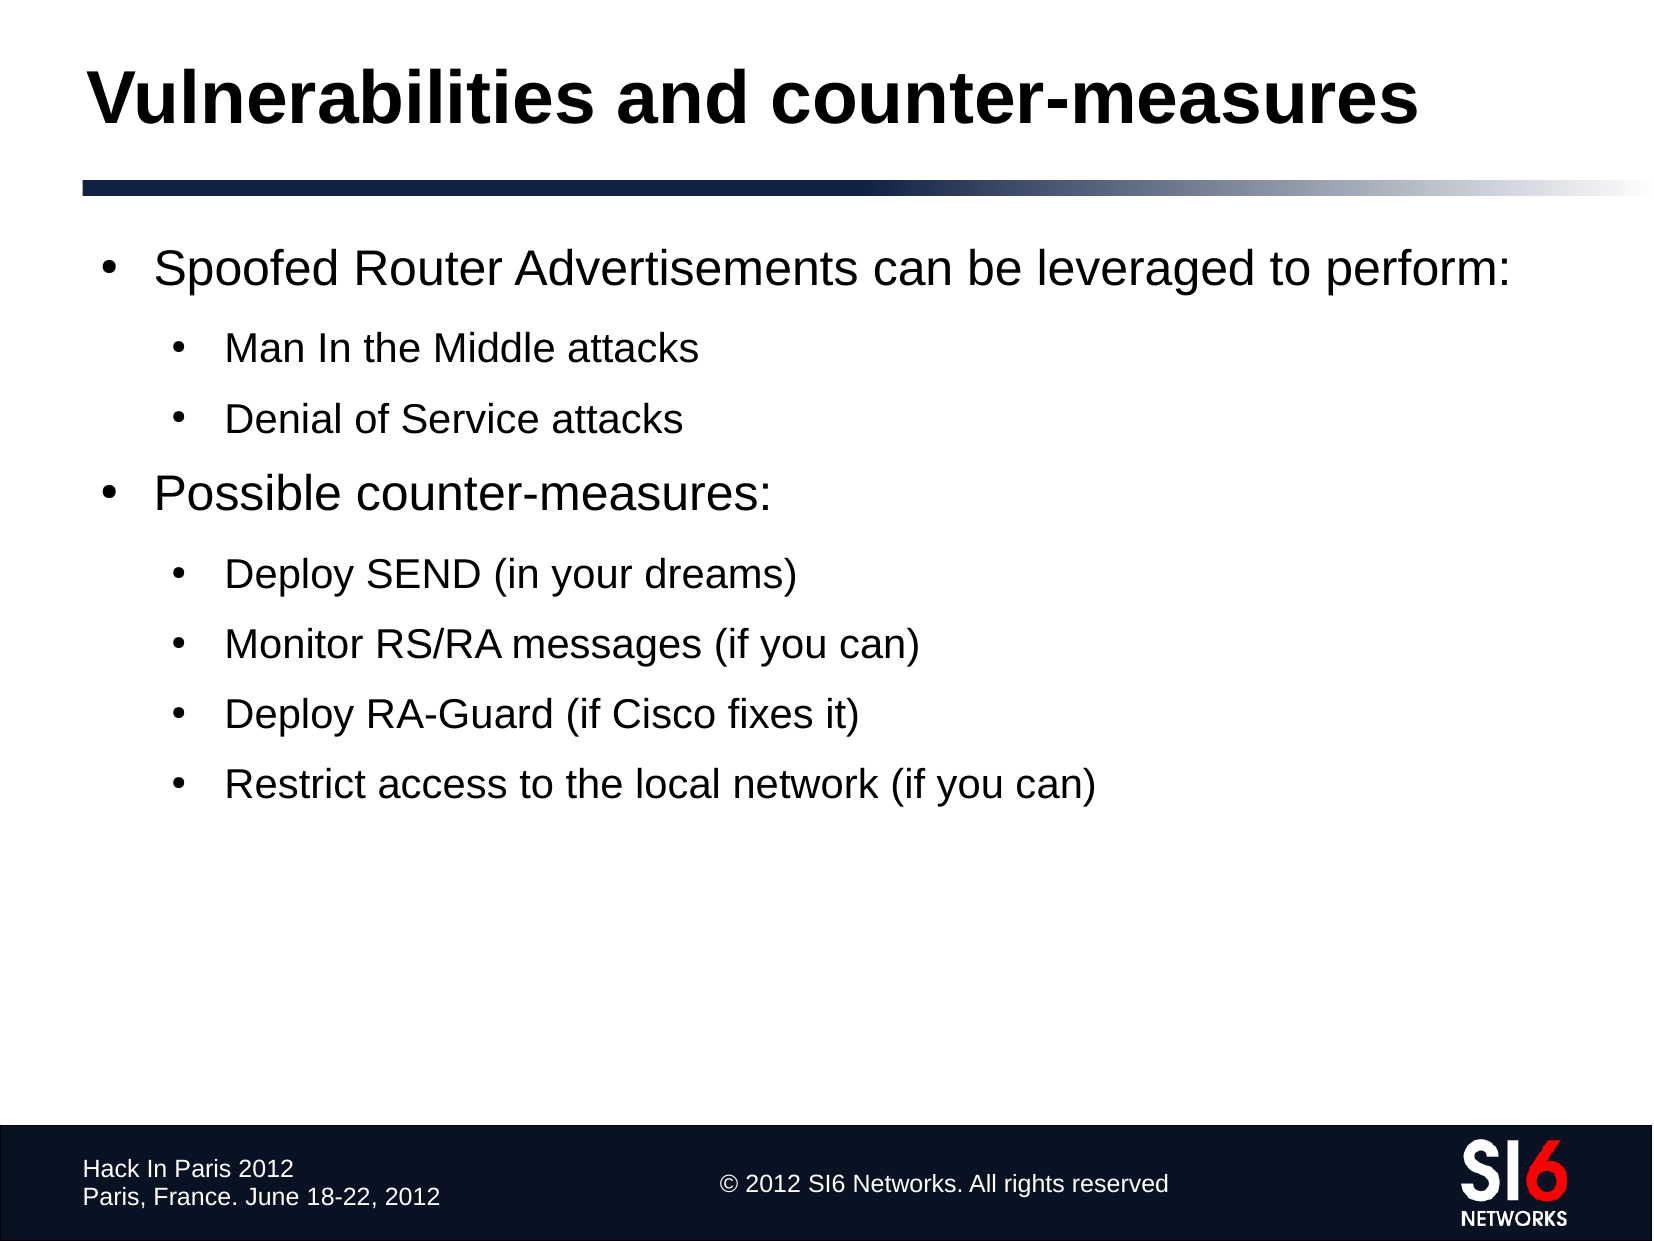

# Vulnerabilities and counter-measures
Spoofed Router Advertisements can be leveraged to perform:
Man In the Middle attacks
Denial of Service attacks
Possible counter-measures:
Deploy SEND (in your dreams)
Monitor RS/RA messages (if you can)
Deploy RA-Guard (if Cisco fixes it)
Restrict access to the local network (if you can)
Congreso de Seguridad en Computo 2011